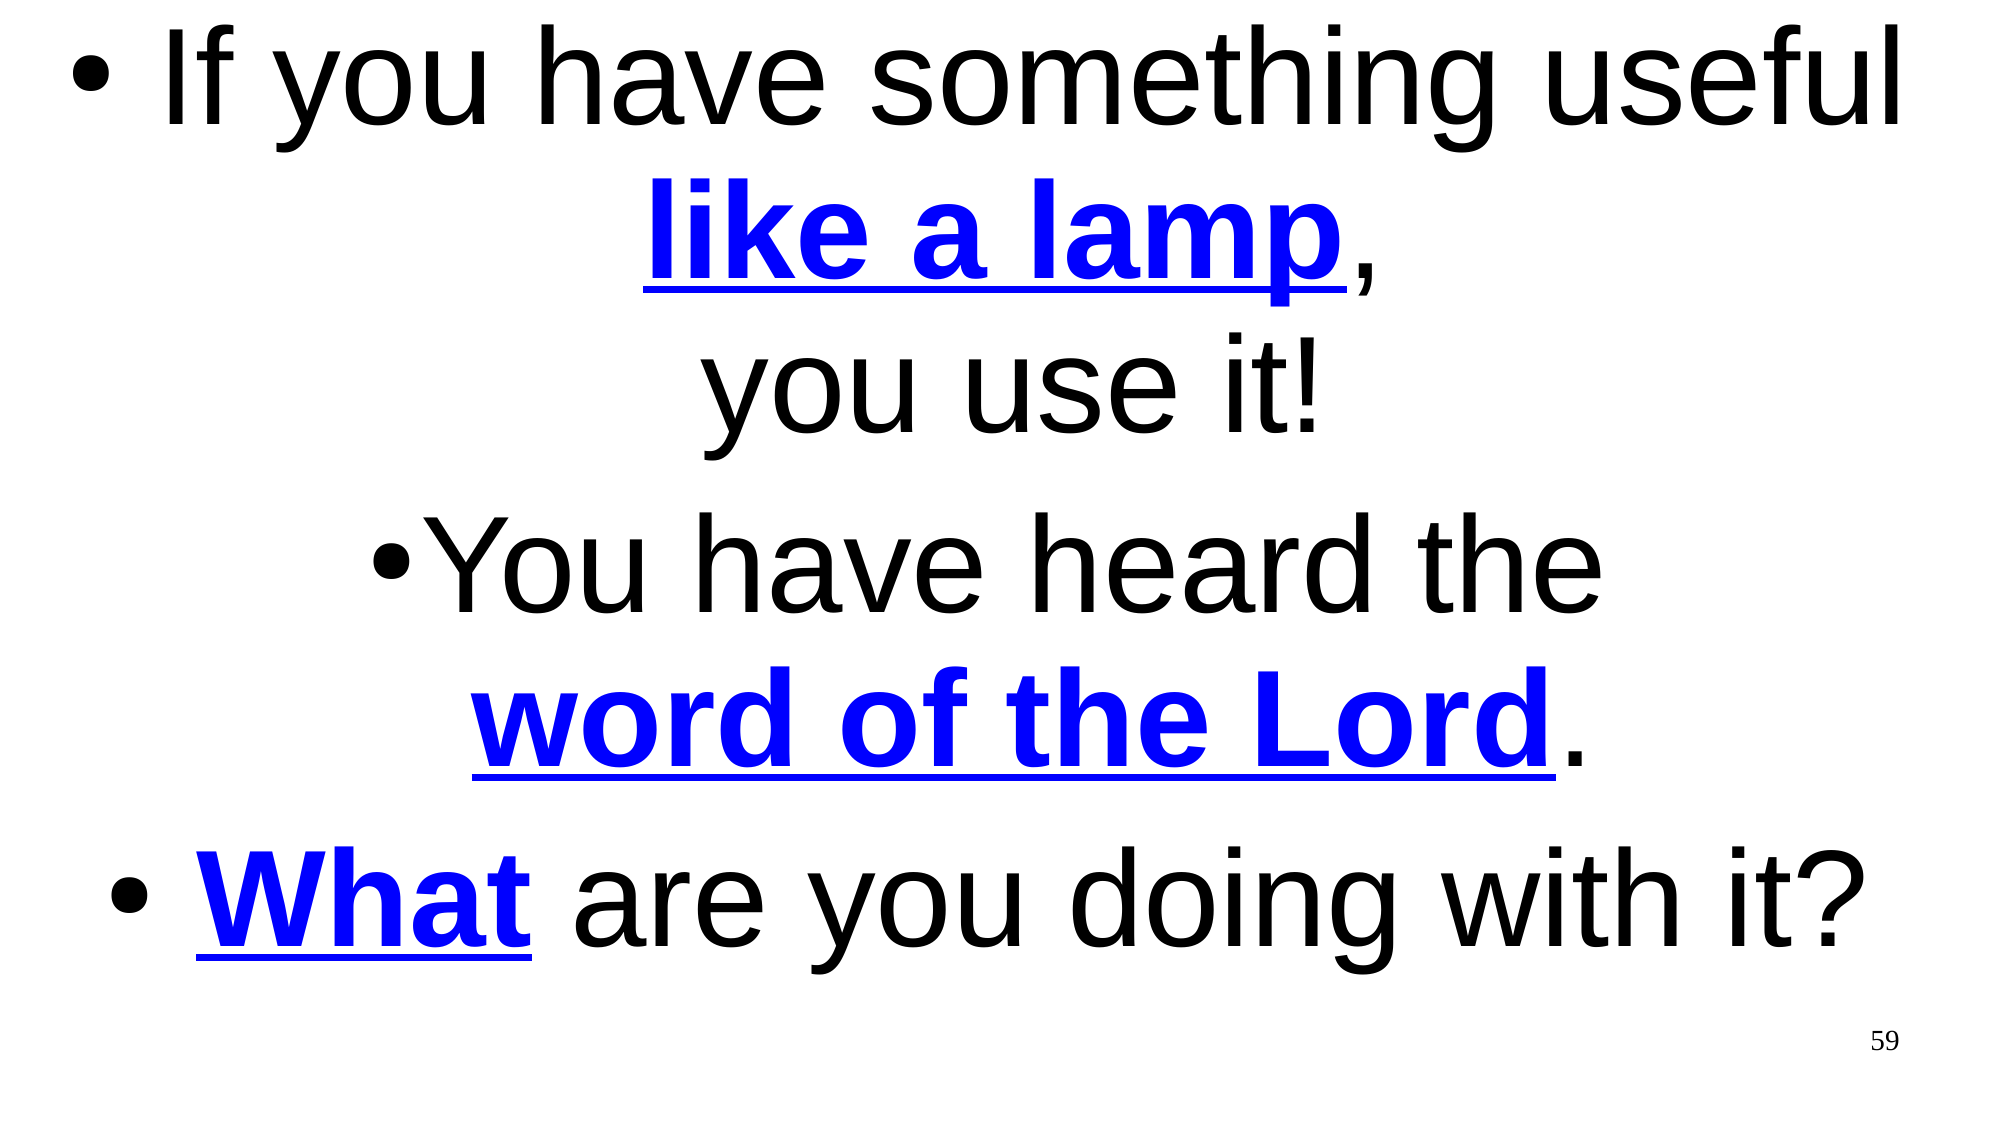

# If you have something useful like a lamp, you use it!
You have heard the
word of the Lord.
 What are you doing with it?
59